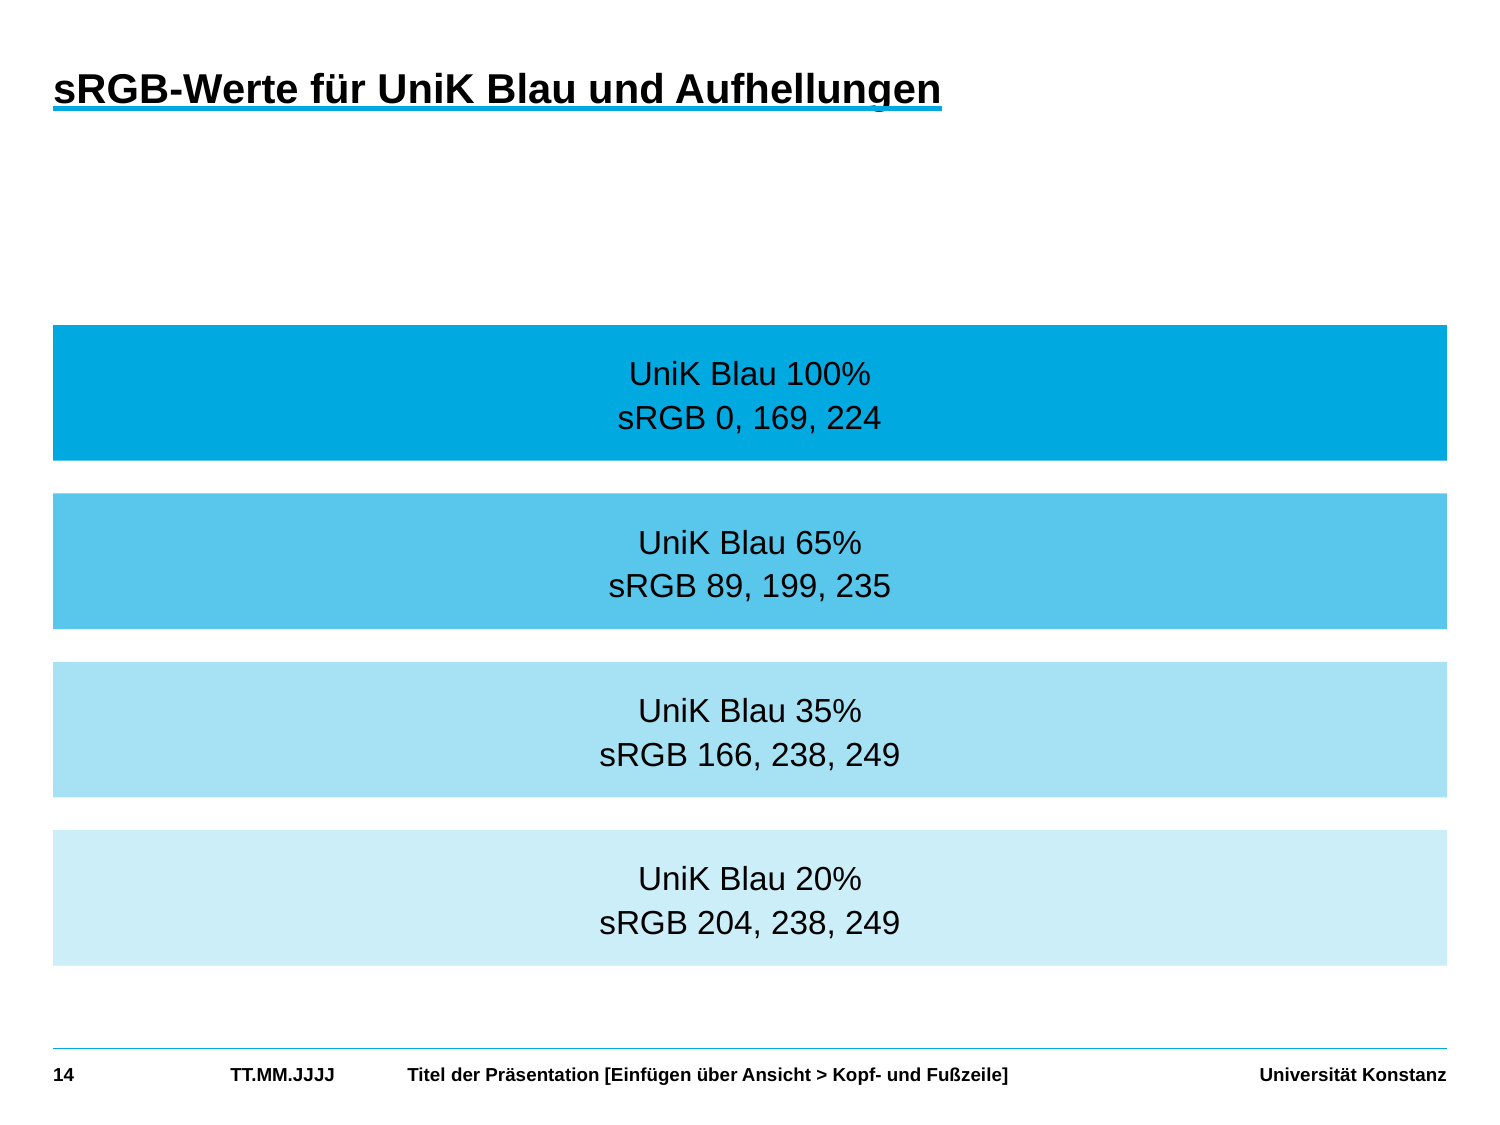

# sRGB-Werte für UniK Blau und Aufhellungen
UniK Blau 100%
sRGB 0, 169, 224
UniK Blau 65%
sRGB 89, 199, 235
UniK Blau 35%
sRGB 166, 238, 249
UniK Blau 20%
sRGB 204, 238, 249
14
TT.MM.JJJJ
Titel der Präsentation [Einfügen über Ansicht > Kopf- und Fußzeile]